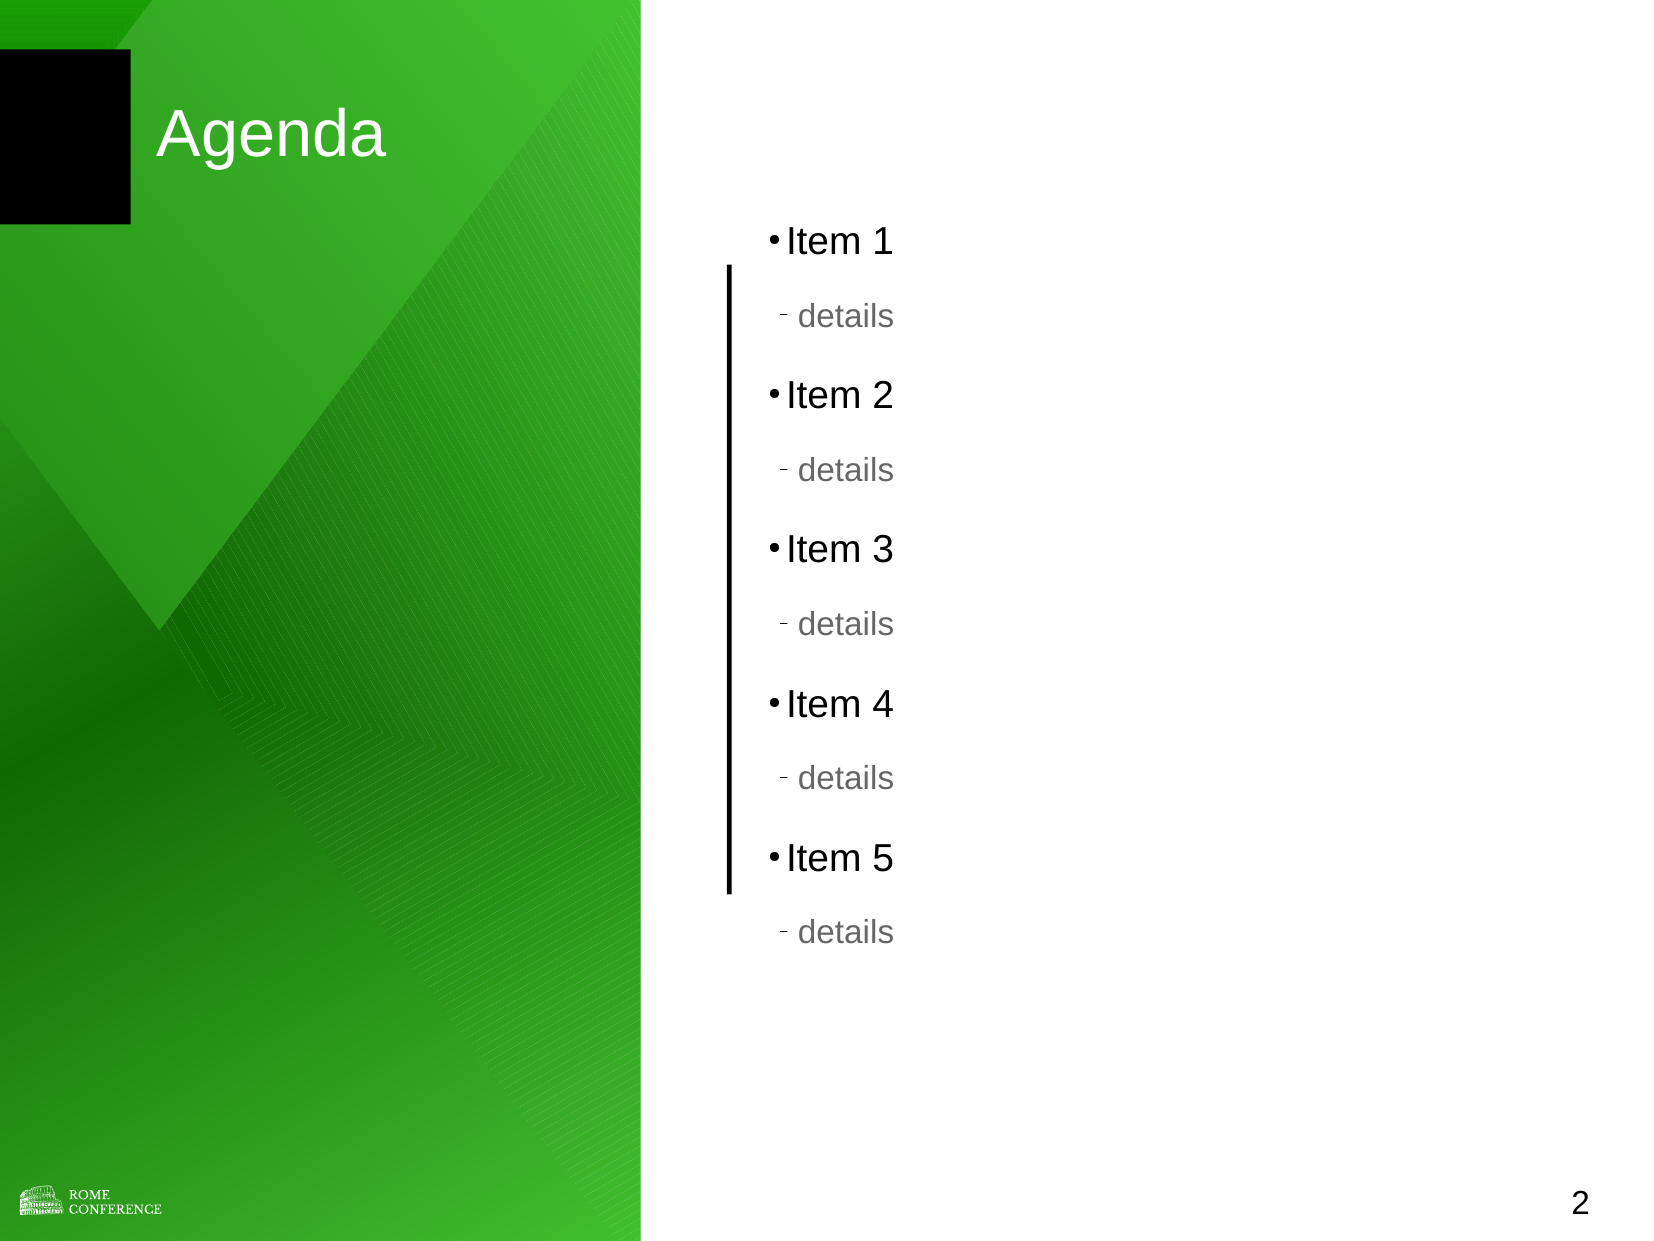

# Agenda
Item 1
details
Item 2
details
Item 3
details
Item 4
details
Item 5
details